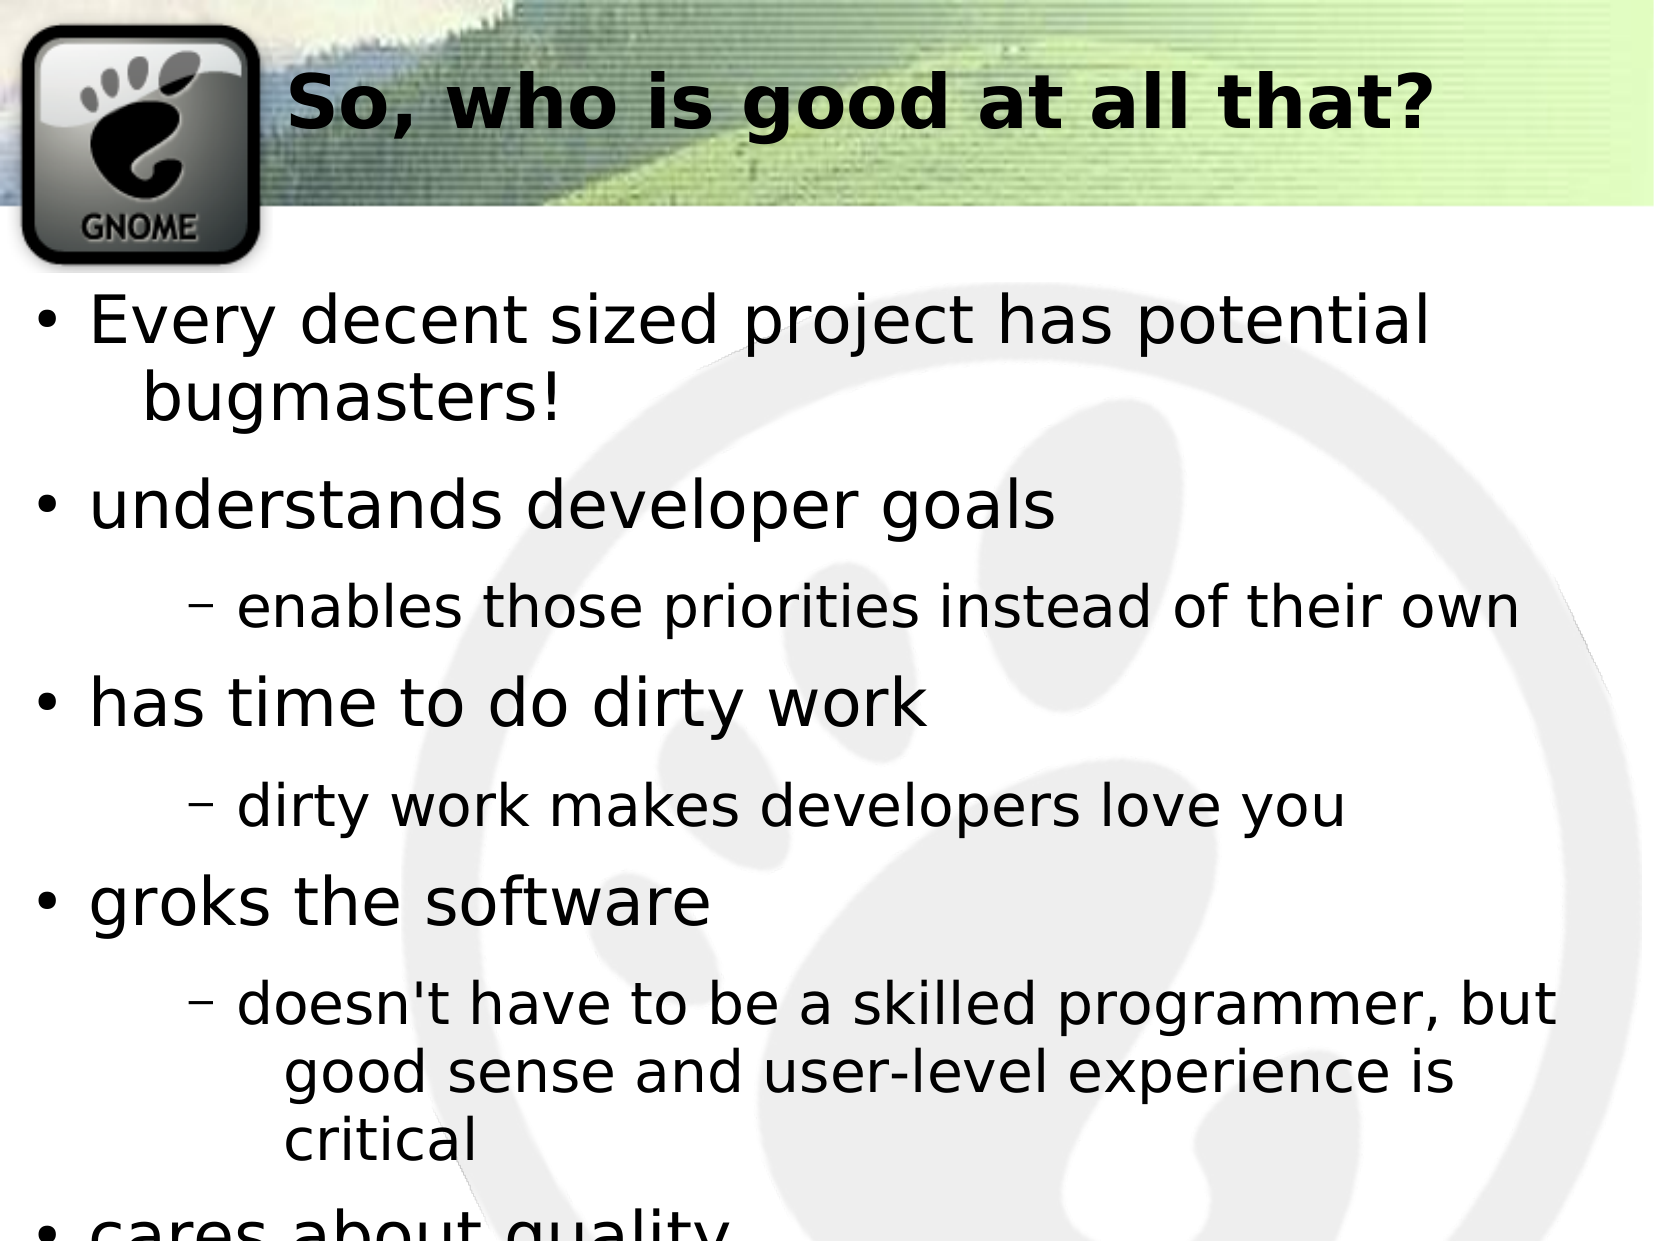

# So, who is good at all that?
Every decent sized project has potential bugmasters!
understands developer goals
enables those priorities instead of their own
has time to do dirty work
dirty work makes developers love you
groks the software
doesn't have to be a skilled programmer, but good sense and user-level experience is critical
cares about quality